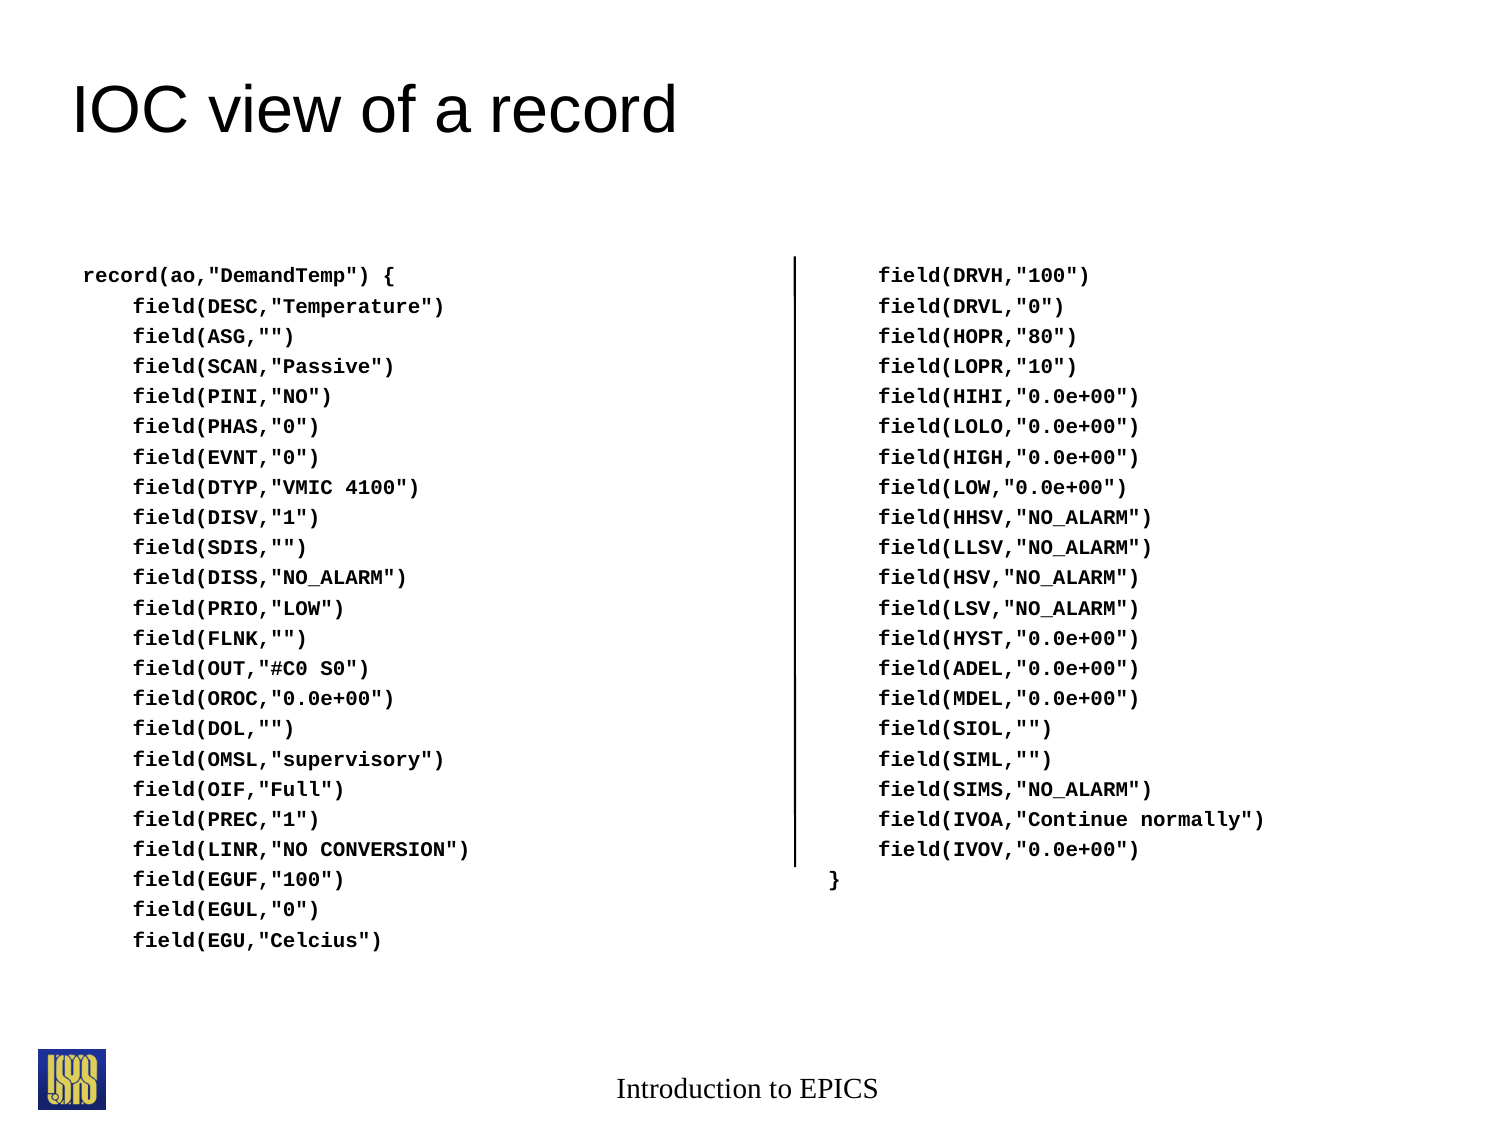

# IOC view of a record
record(ao,"DemandTemp") {
 field(DESC,"Temperature")
 field(ASG,"")
 field(SCAN,"Passive")
 field(PINI,"NO")
 field(PHAS,"0")
 field(EVNT,"0")
 field(DTYP,"VMIC 4100")
 field(DISV,"1")
 field(SDIS,"")
 field(DISS,"NO_ALARM")
 field(PRIO,"LOW")
 field(FLNK,"")
 field(OUT,"#C0 S0")
 field(OROC,"0.0e+00")
 field(DOL,"")
 field(OMSL,"supervisory")
 field(OIF,"Full")
 field(PREC,"1")
 field(LINR,"NO CONVERSION")
 field(EGUF,"100")
 field(EGUL,"0")
 field(EGU,"Celcius")
 field(DRVH,"100")
 field(DRVL,"0")
 field(HOPR,"80")
 field(LOPR,"10")
 field(HIHI,"0.0e+00")
 field(LOLO,"0.0e+00")
 field(HIGH,"0.0e+00")
 field(LOW,"0.0e+00")
 field(HHSV,"NO_ALARM")
 field(LLSV,"NO_ALARM")
 field(HSV,"NO_ALARM")
 field(LSV,"NO_ALARM")
 field(HYST,"0.0e+00")
 field(ADEL,"0.0e+00")
 field(MDEL,"0.0e+00")
 field(SIOL,"")
 field(SIML,"")
 field(SIMS,"NO_ALARM")
 field(IVOA,"Continue normally")
 field(IVOV,"0.0e+00")
}
[Your Presentation Title]